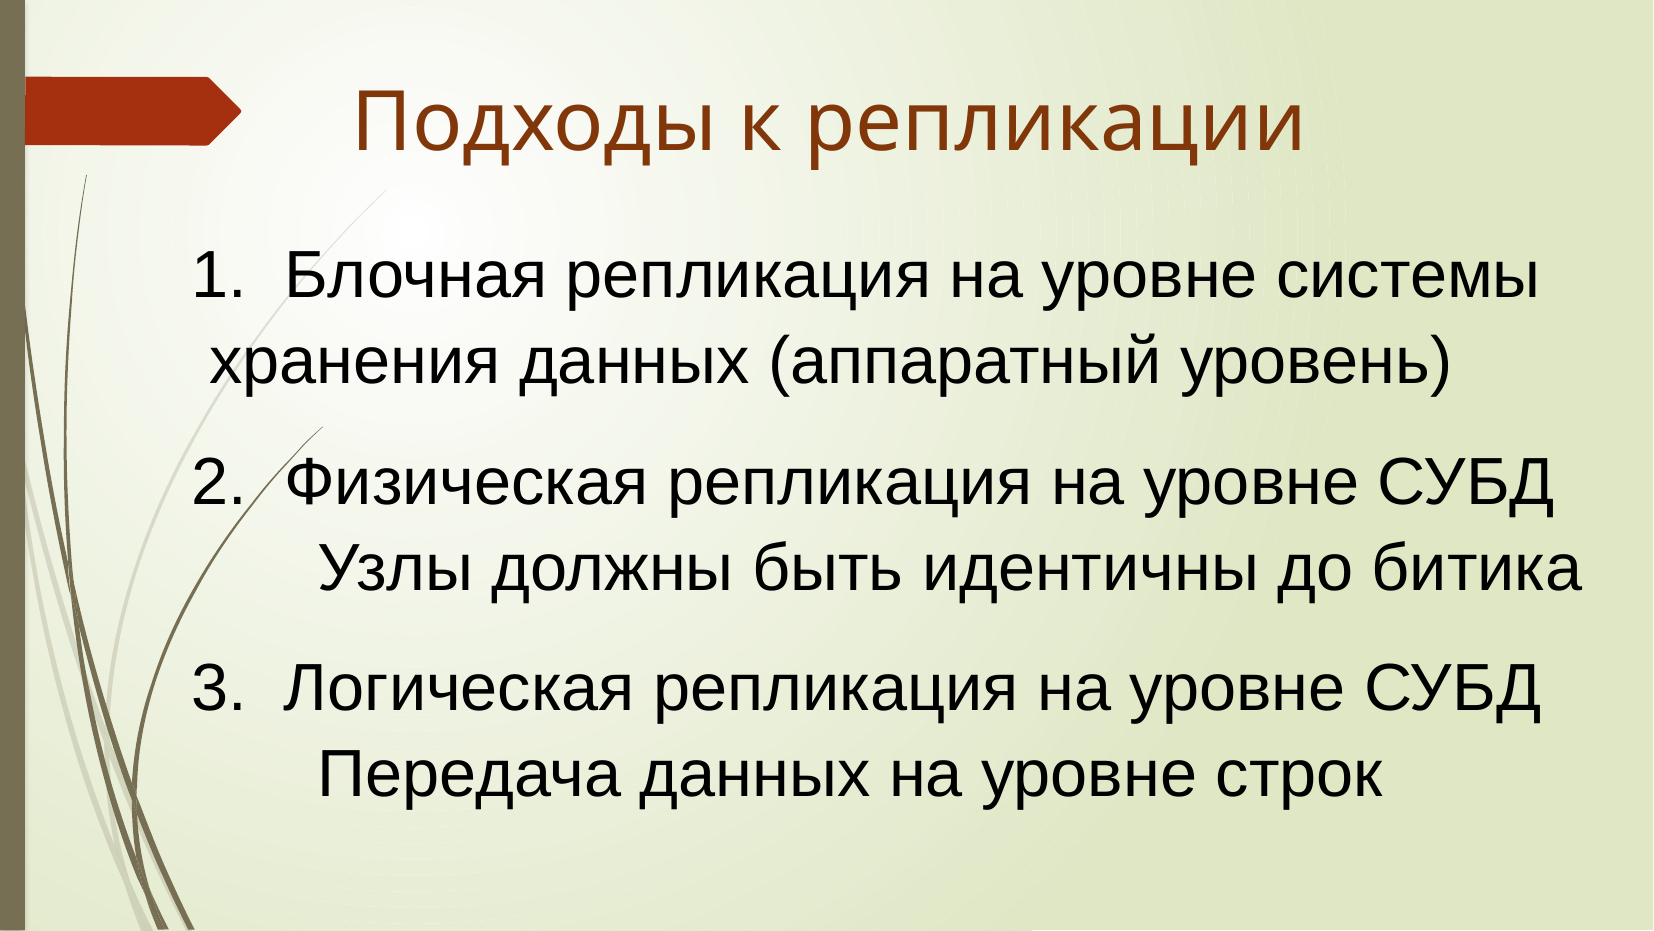

# Подходы к репликации
 Блочная репликация на уровне системы хранения данных (аппаратный уровень)
 Физическая репликация на уровне СУБД
Узлы должны быть идентичны до битика
 Логическая репликация на уровне СУБД
Передача данных на уровне строк